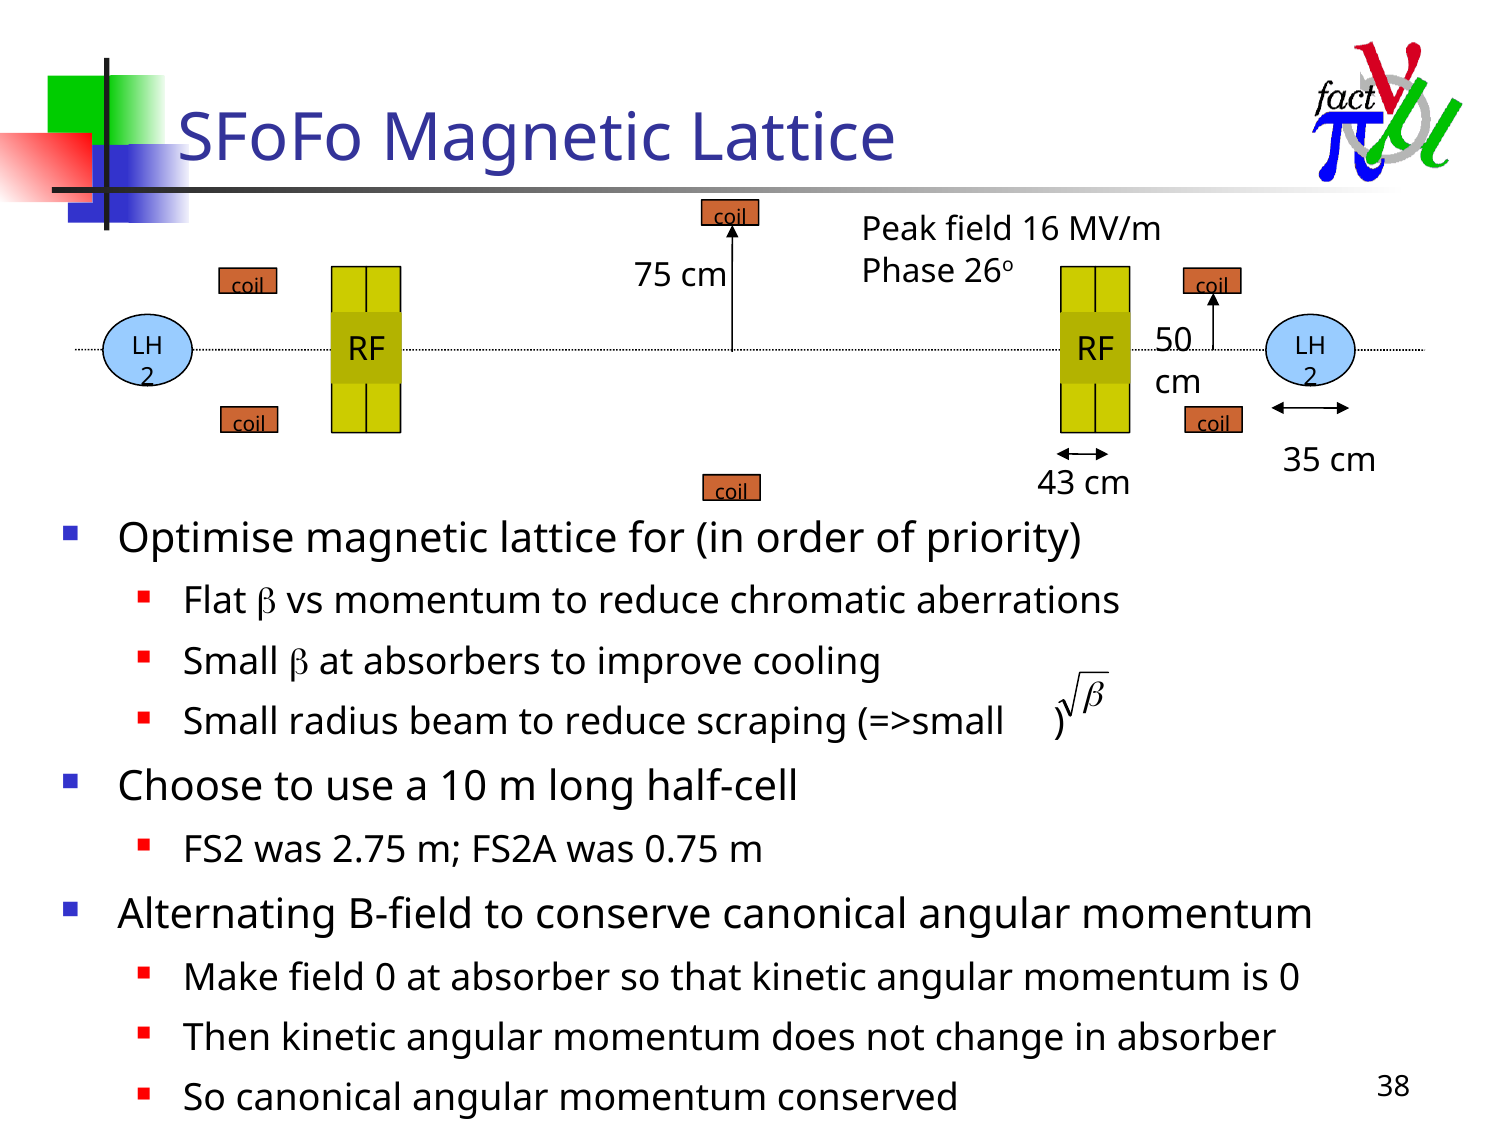

SFoFo Magnetic Lattice
coil
Peak field 16 MV/m
Phase 26o
75 cm
coil
coil
50
cm
RF
RF
LH2
LH2
coil
coil
35 cm
43 cm
coil
# Optimise magnetic lattice for (in order of priority)
Flat  vs momentum to reduce chromatic aberrations
Small  at absorbers to improve cooling
Small radius beam to reduce scraping (=>small )
Choose to use a 10 m long half-cell
FS2 was 2.75 m; FS2A was 0.75 m
Alternating B-field to conserve canonical angular momentum
Make field 0 at absorber so that kinetic angular momentum is 0
Then kinetic angular momentum does not change in absorber
So canonical angular momentum conserved
38